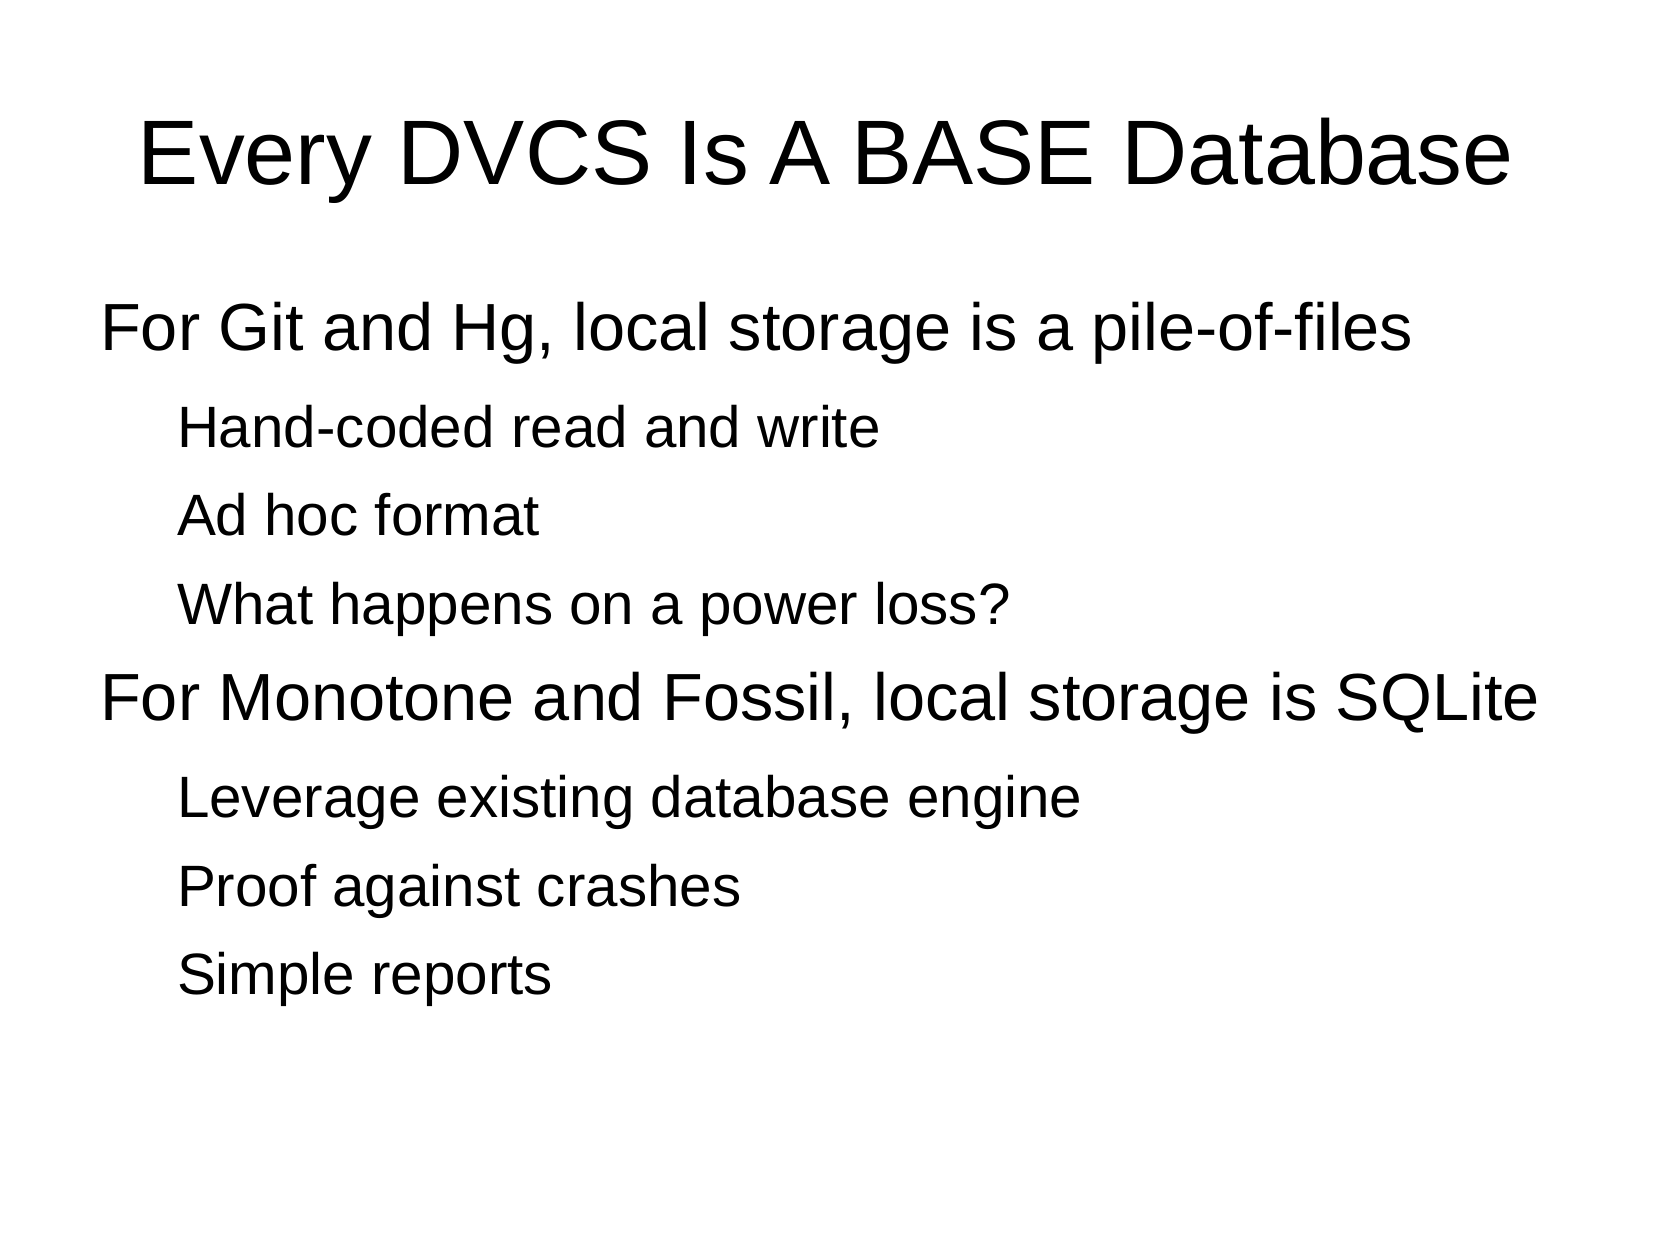

# Every DVCS Is A BASE Database
For Git and Hg, local storage is a pile-of-files
Hand-coded read and write
Ad hoc format
What happens on a power loss?
For Monotone and Fossil, local storage is SQLite
Leverage existing database engine
Proof against crashes
Simple reports